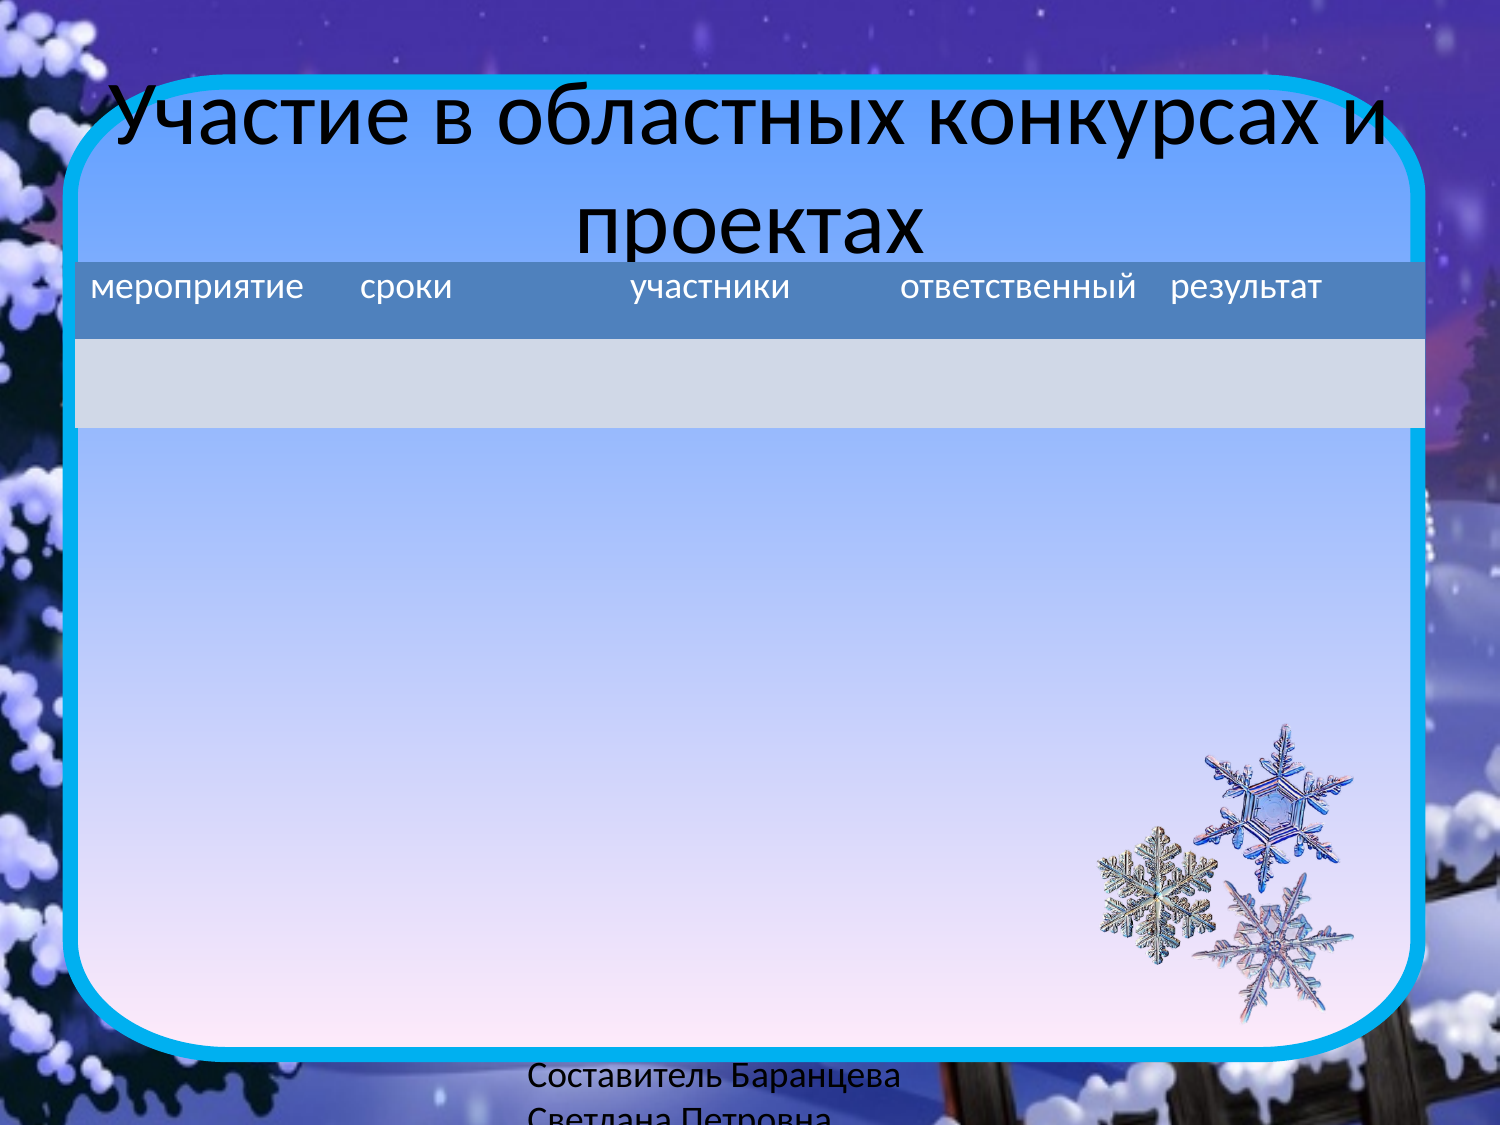

# Участие в областных конкурсах и проектах
| мероприятие | сроки | участники | ответственный | результат |
| --- | --- | --- | --- | --- |
| | | | | |
Составитель Баранцева Светлана Петровна